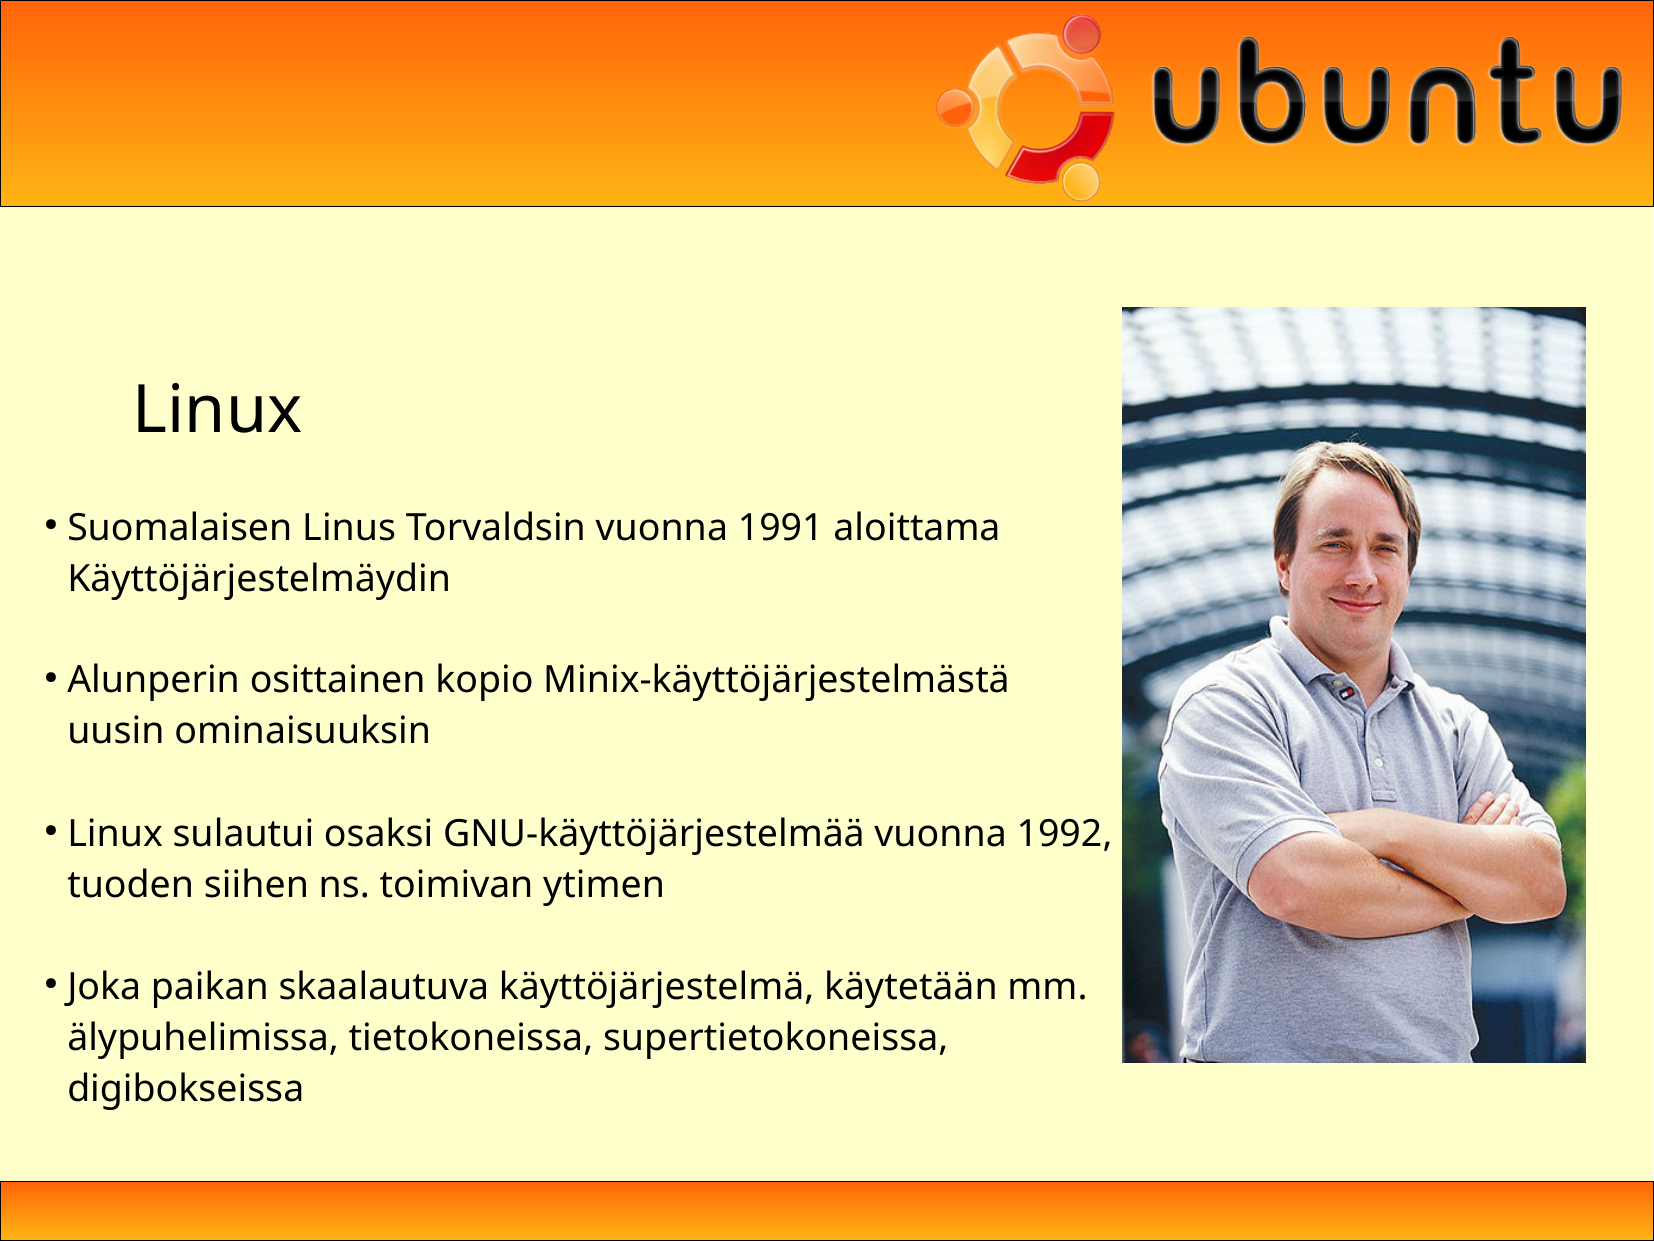

Linux
 Suomalaisen Linus Torvaldsin vuonna 1991 aloittama
 Käyttöjärjestelmäydin
 Alunperin osittainen kopio Minix-käyttöjärjestelmästä
 uusin ominaisuuksin
 Linux sulautui osaksi GNU-käyttöjärjestelmää vuonna 1992,
 tuoden siihen ns. toimivan ytimen
 Joka paikan skaalautuva käyttöjärjestelmä, käytetään mm.
 älypuhelimissa, tietokoneissa, supertietokoneissa,
 digibokseissa